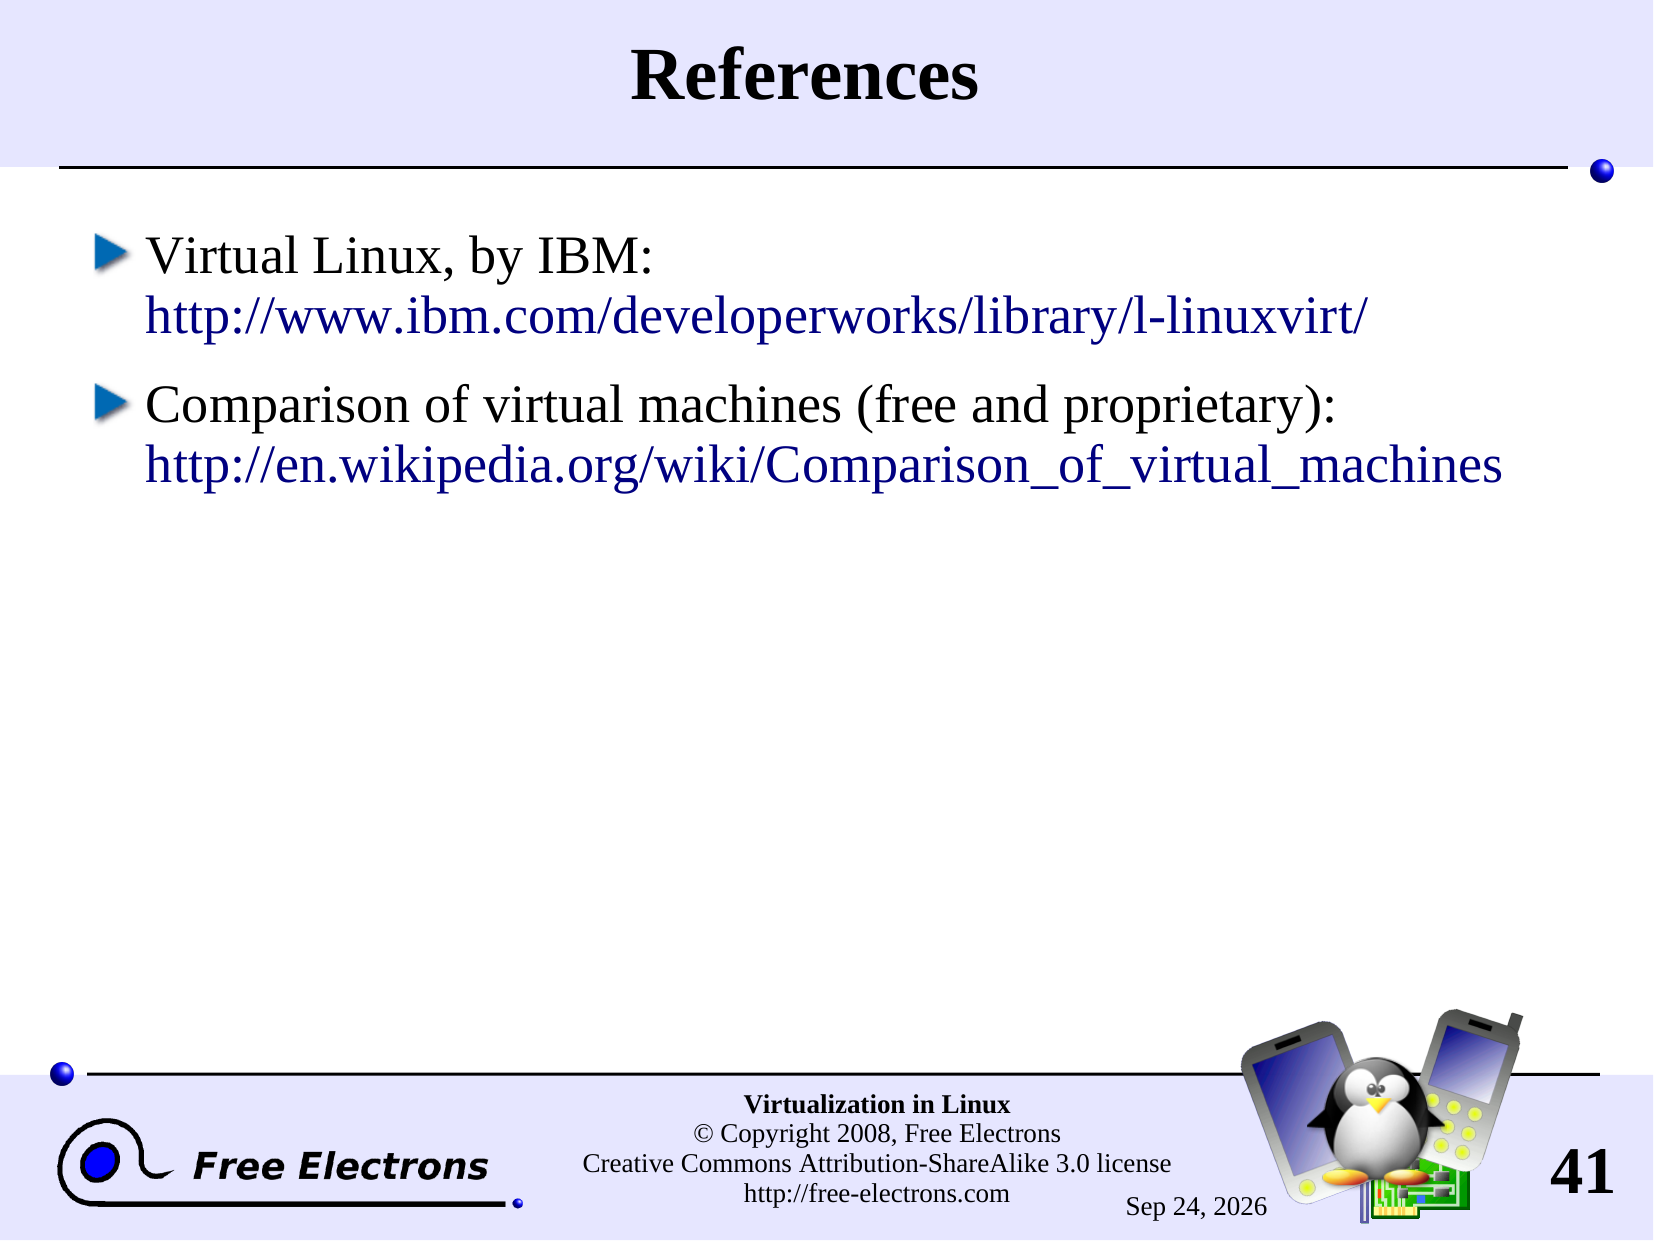

# References
Virtual Linux, by IBM:
http://www.ibm.com/developerworks/library/l-linuxvirt/
Comparison of virtual machines (free and proprietary):
http://en.wikipedia.org/wiki/Comparison_of_virtual_machines